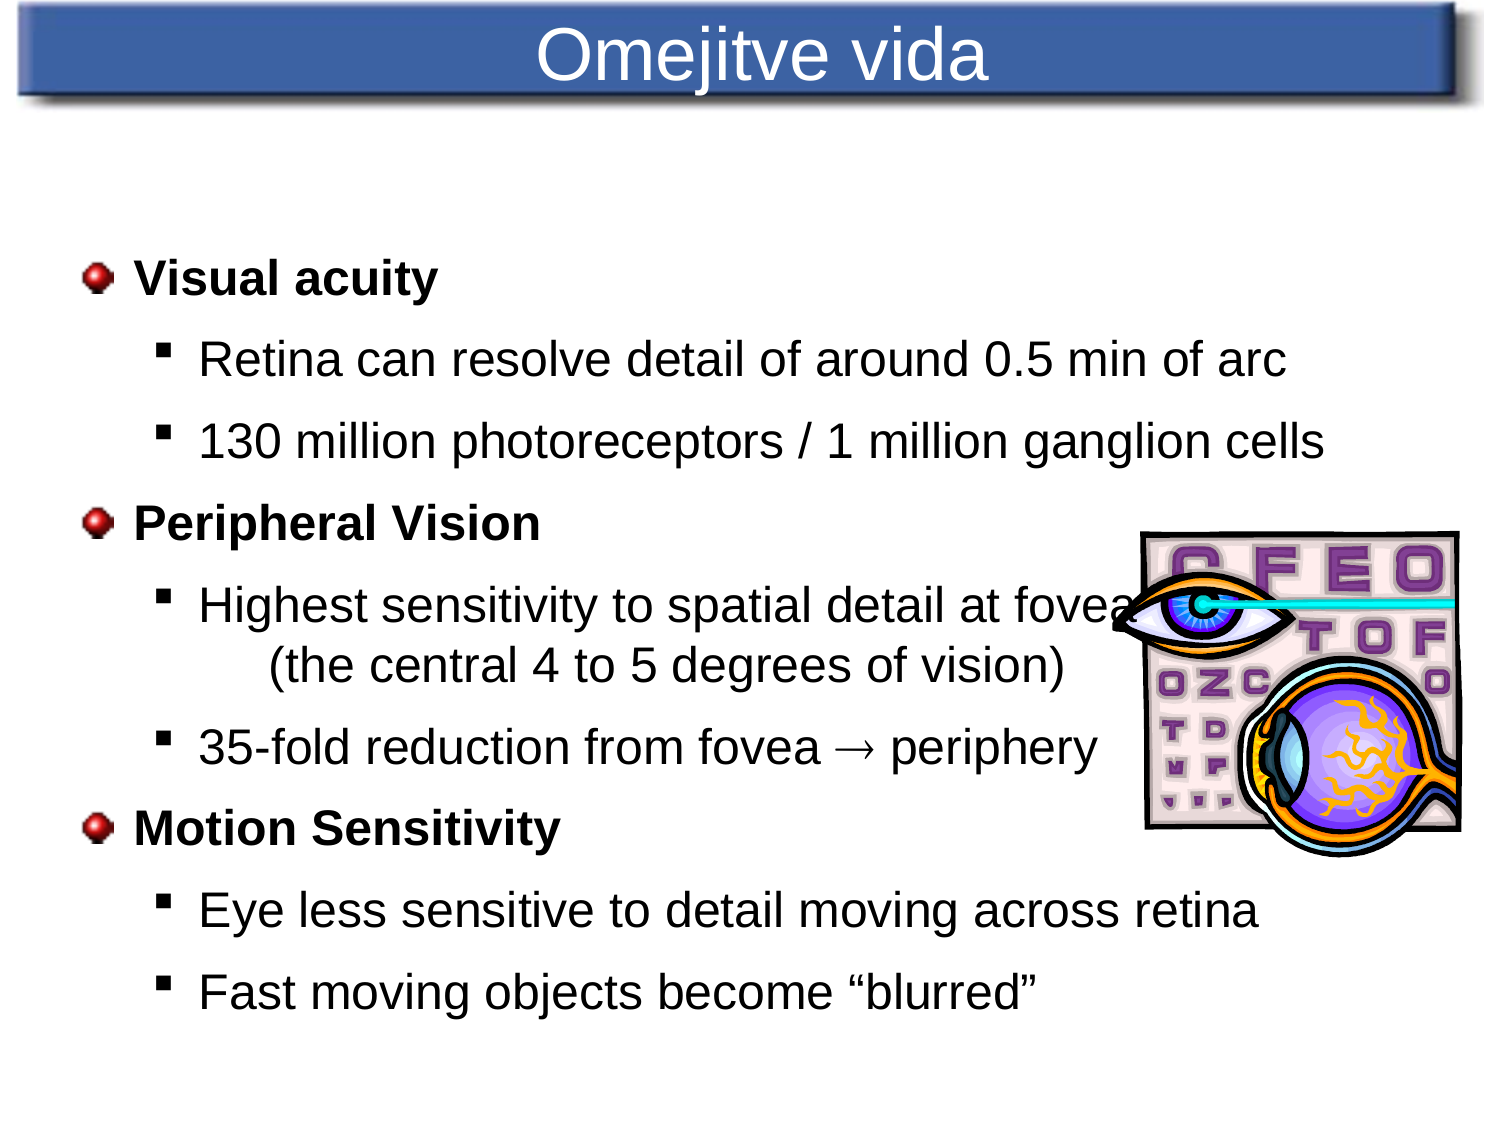

# Omejitve vida
Visual acuity
Retina can resolve detail of around 0.5 min of arc
130 million photoreceptors / 1 million ganglion cells
Peripheral Vision
Highest sensitivity to spatial detail at fovea 	 (the central 4 to 5 degrees of vision)
35-fold reduction from fovea  periphery
Motion Sensitivity
Eye less sensitive to detail moving across retina
Fast moving objects become “blurred”